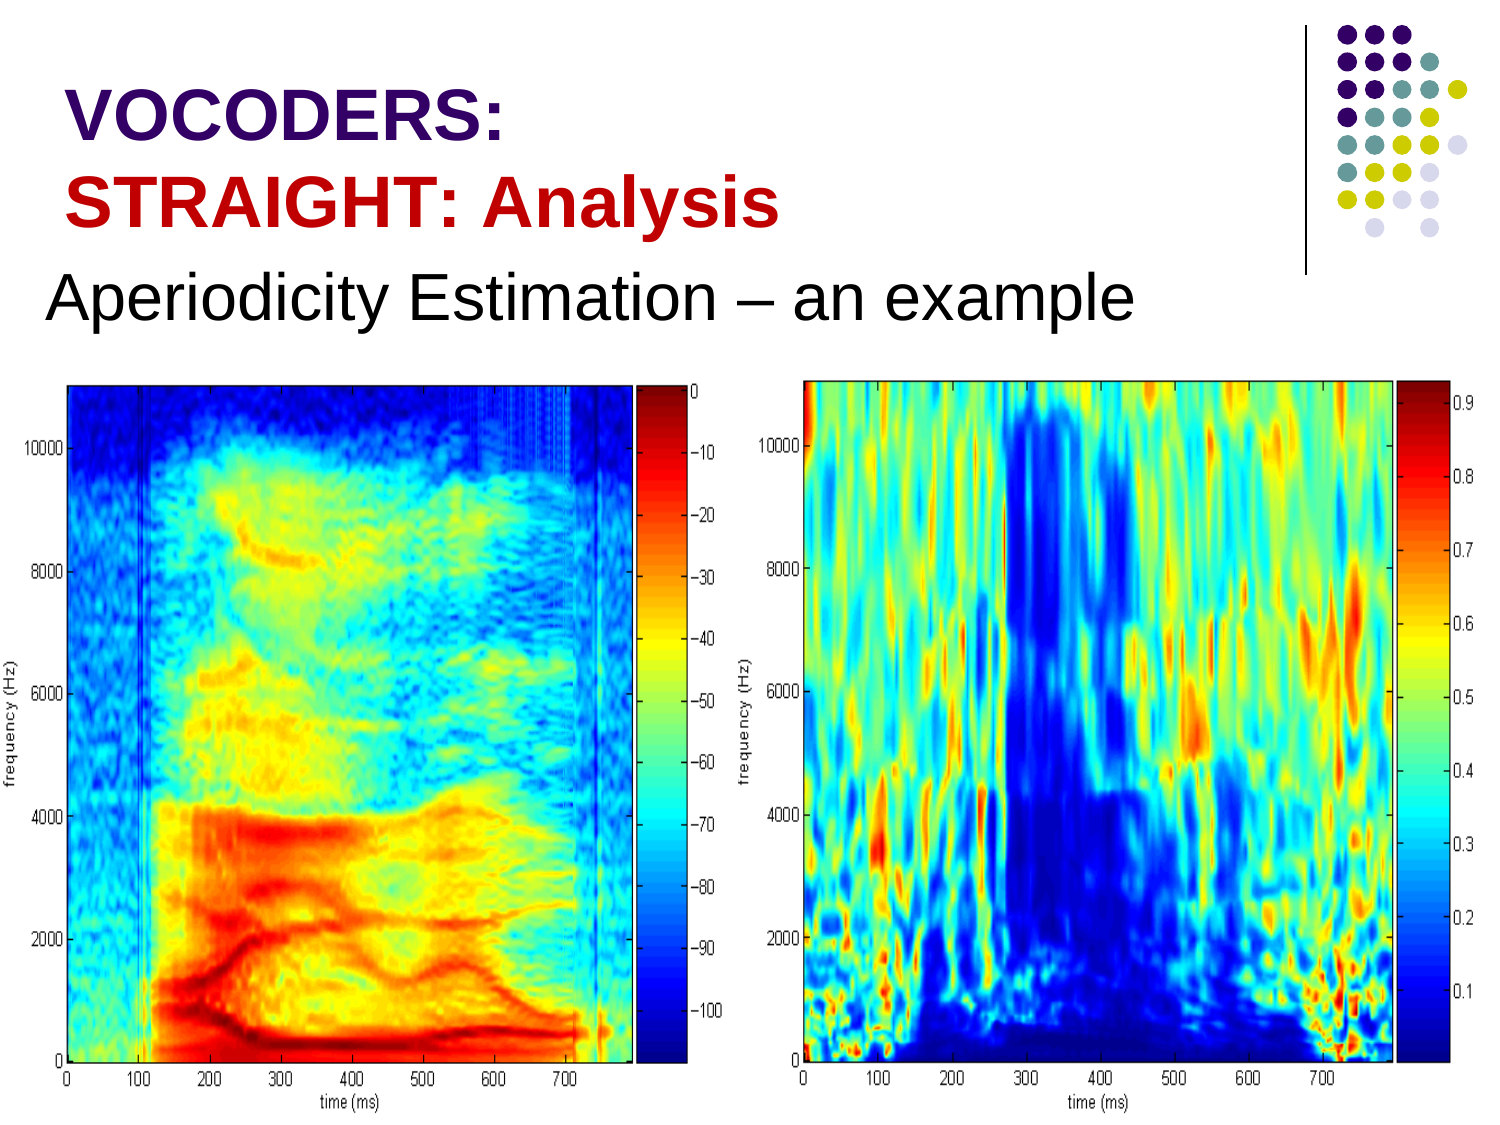

VOCODERS:
STRAIGHT: Analysis
Aperiodicity Estimation – an example